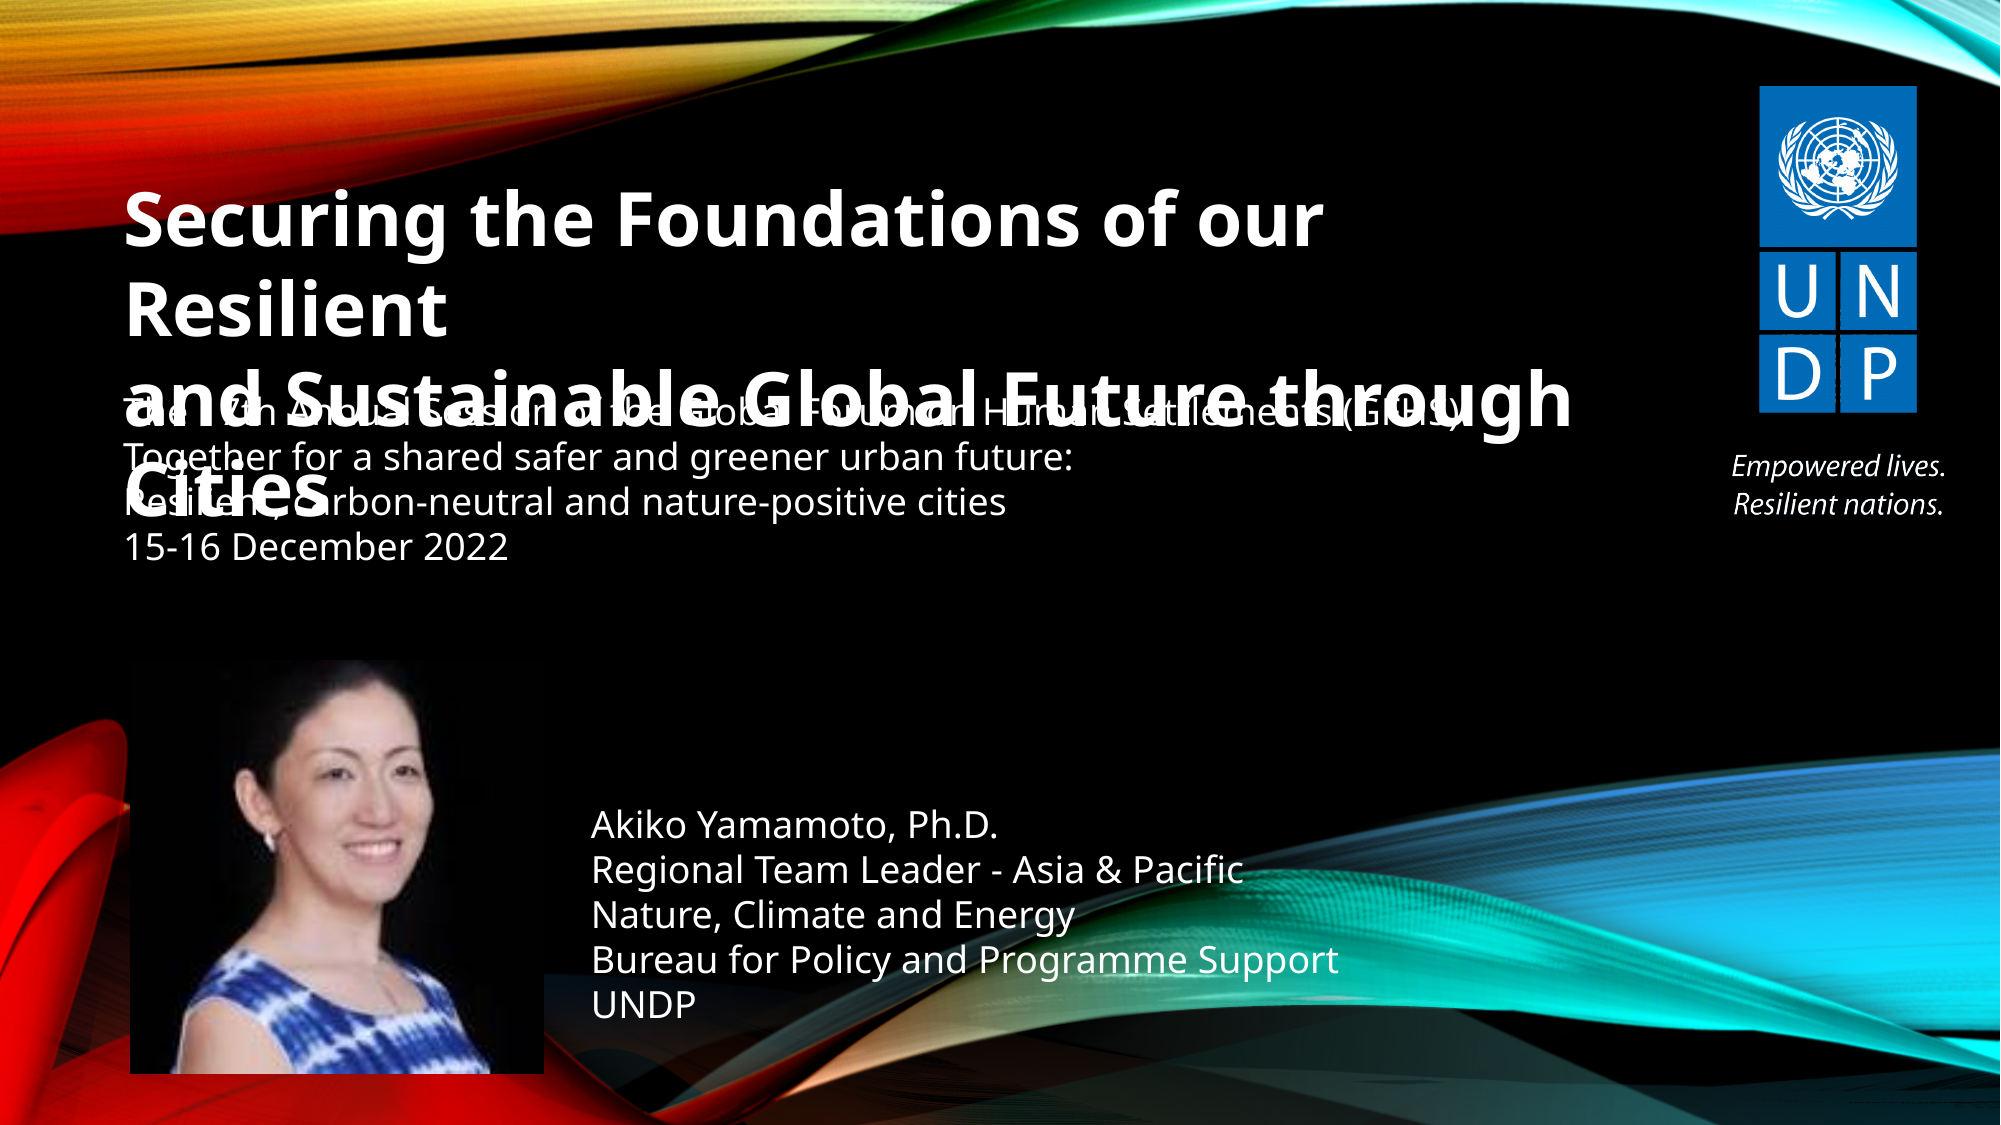

Securing the Foundations of our Resilient
and Sustainable Global Future through Cities
The 17th Annual Session of the Global Forum on Human Settlements (GFHS)
Together for a shared safer and greener urban future:
Resilient, carbon-neutral and nature-positive cities
15-16 December 2022
Akiko Yamamoto, Ph.D.
Regional Team Leader - Asia & Pacific
Nature, Climate and Energy
Bureau for Policy and Programme Support
UNDP